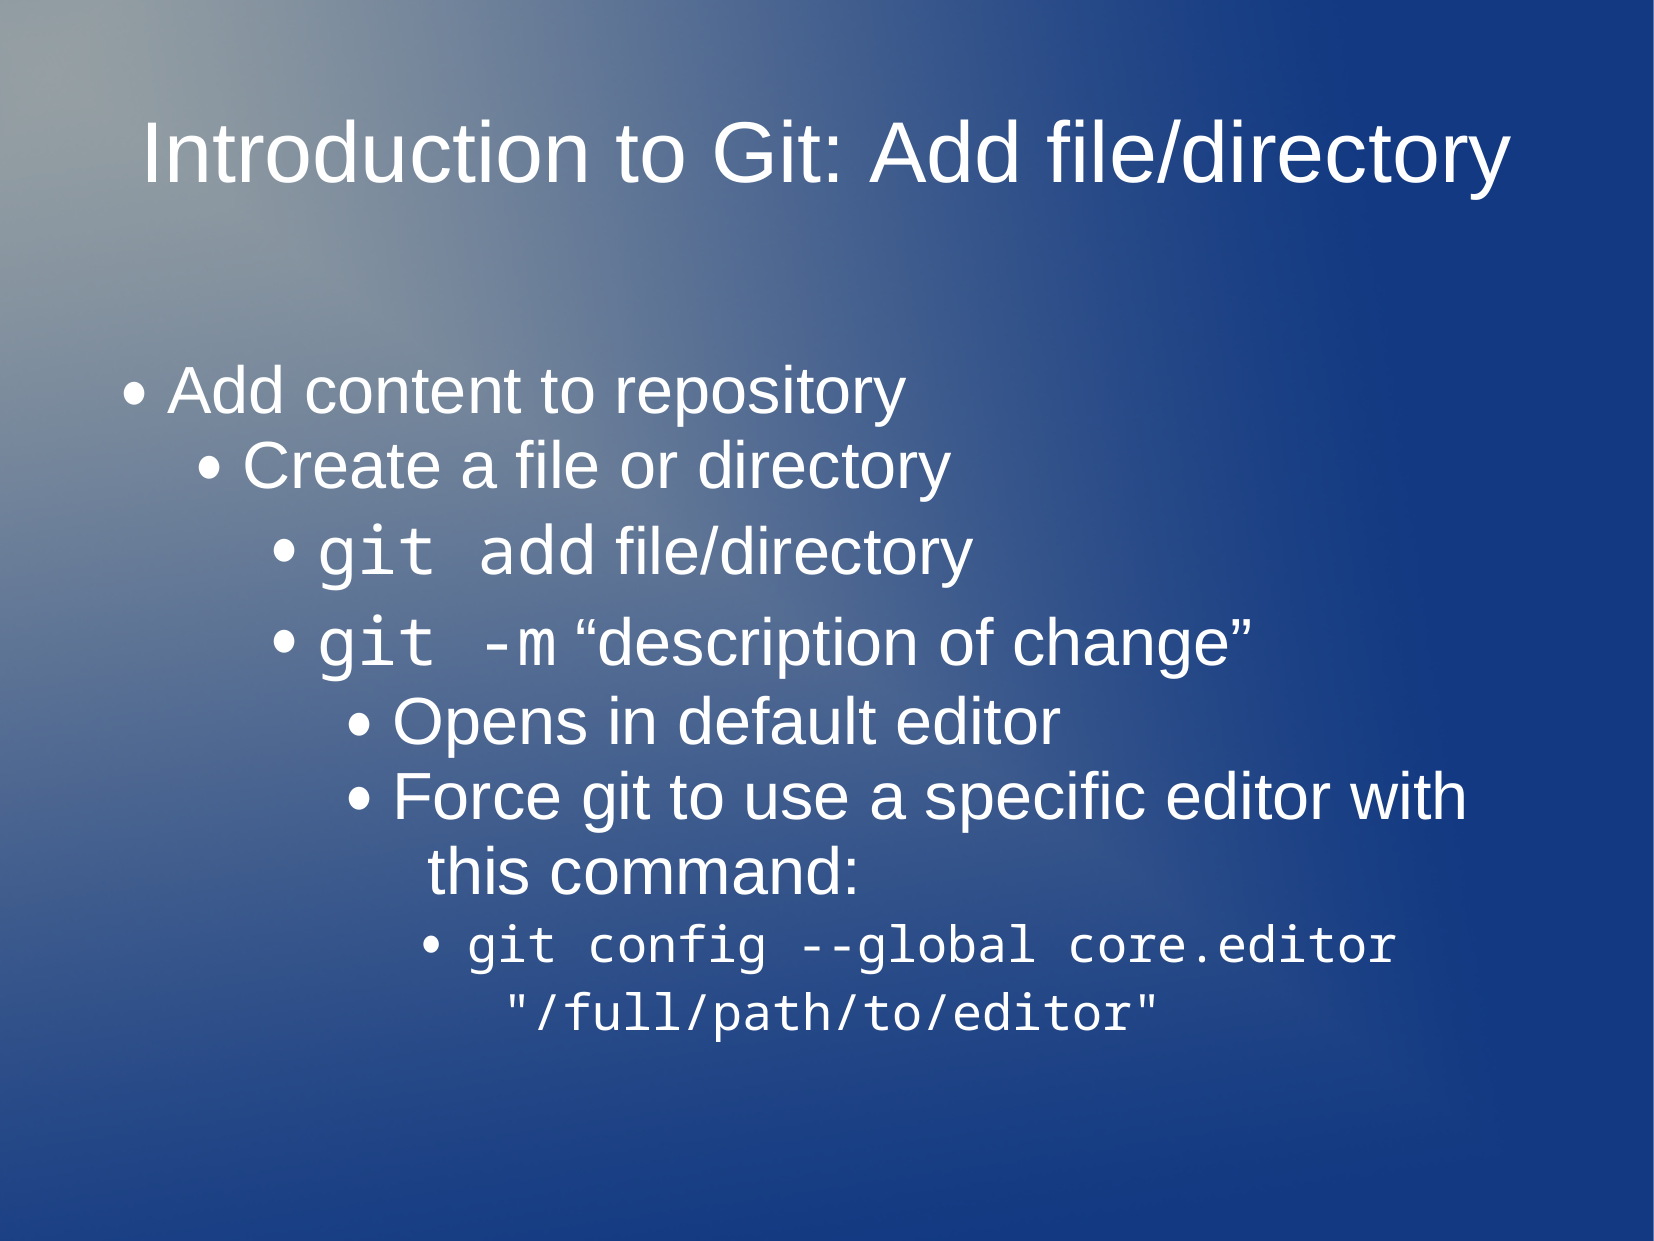

# Introduction to Git: Add file/directory
Add content to repository
Create a file or directory
git add file/directory
git -m “description of change”
Opens in default editor
Force git to use a specific editor with this command:
git config --global core.editor "/full/path/to/editor"